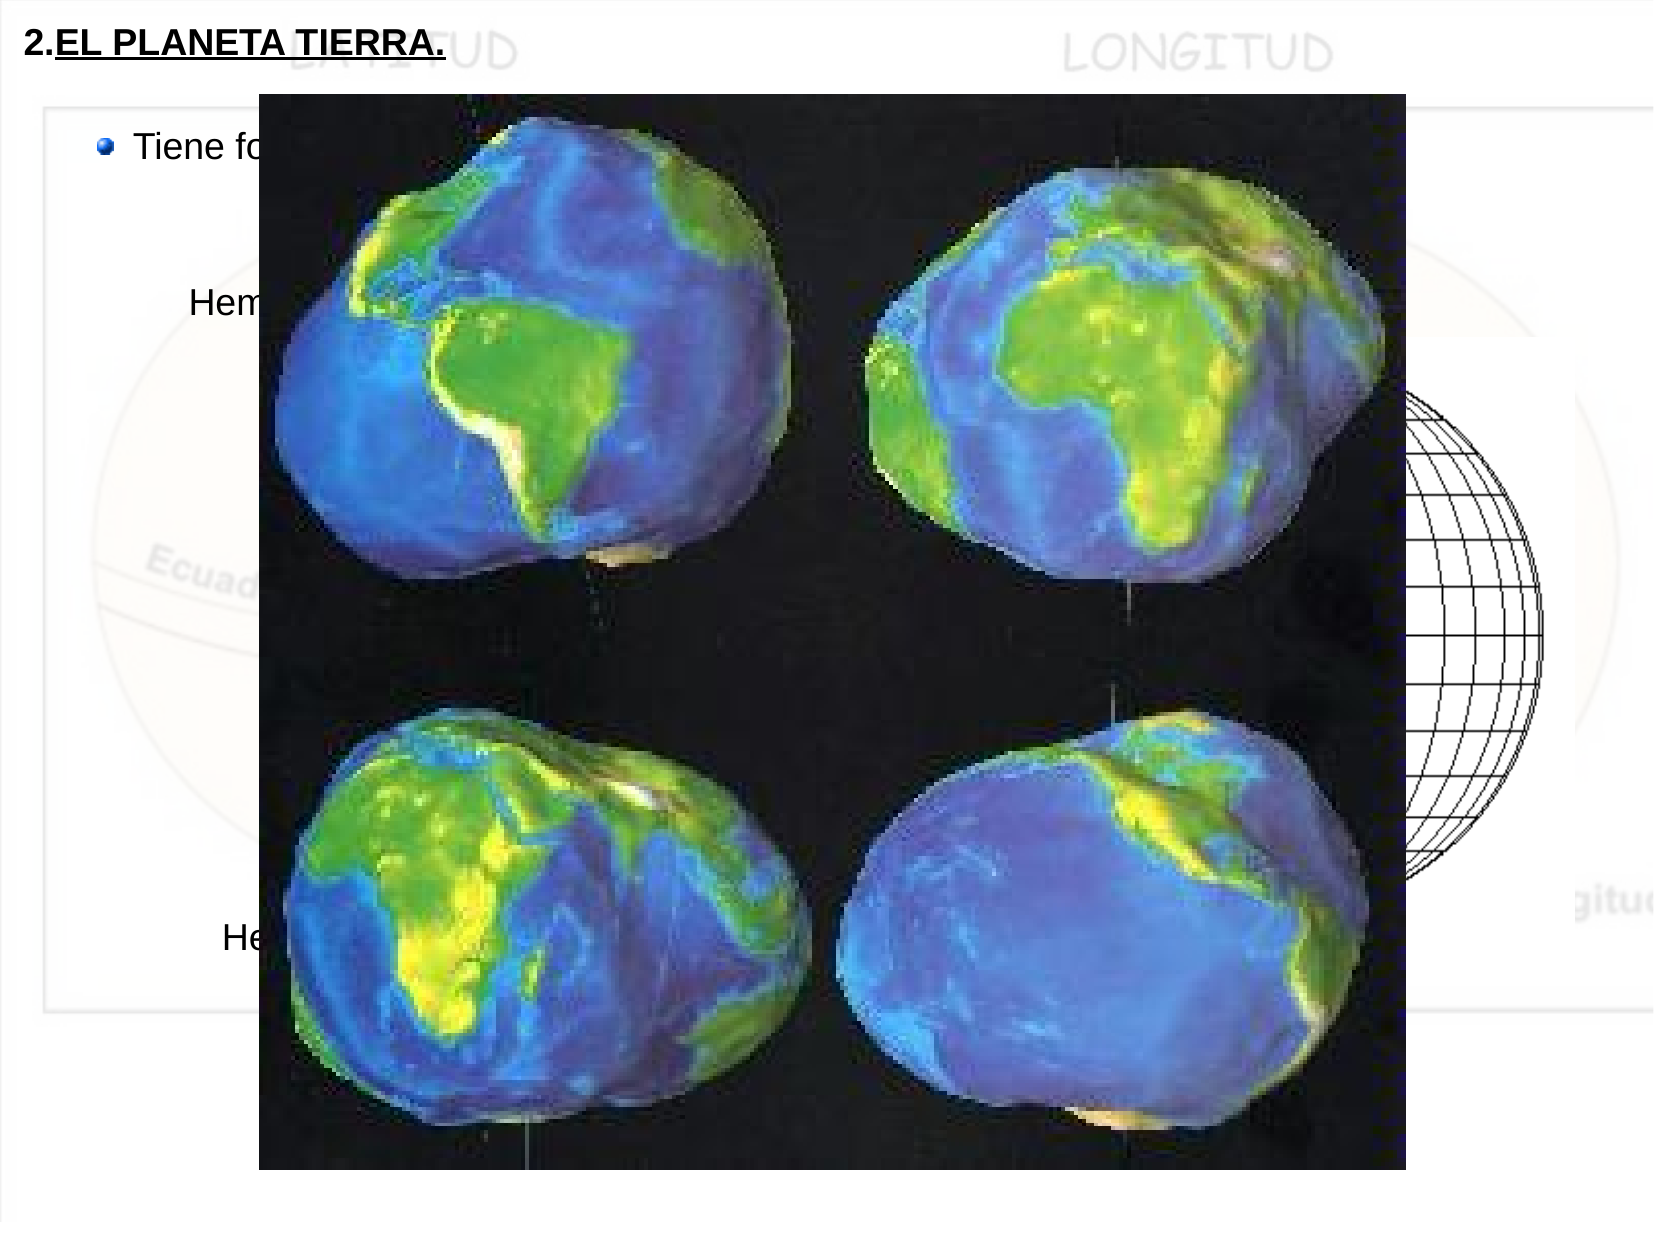

2.EL PLANETA TIERRA.
Tiene forma esférica achatada por los Polos,(geoda)
Polo Norte
Hemisferio Norte
Ecuador
Hemisferio Sur
Meridiano de Greenwich
Polo Sur